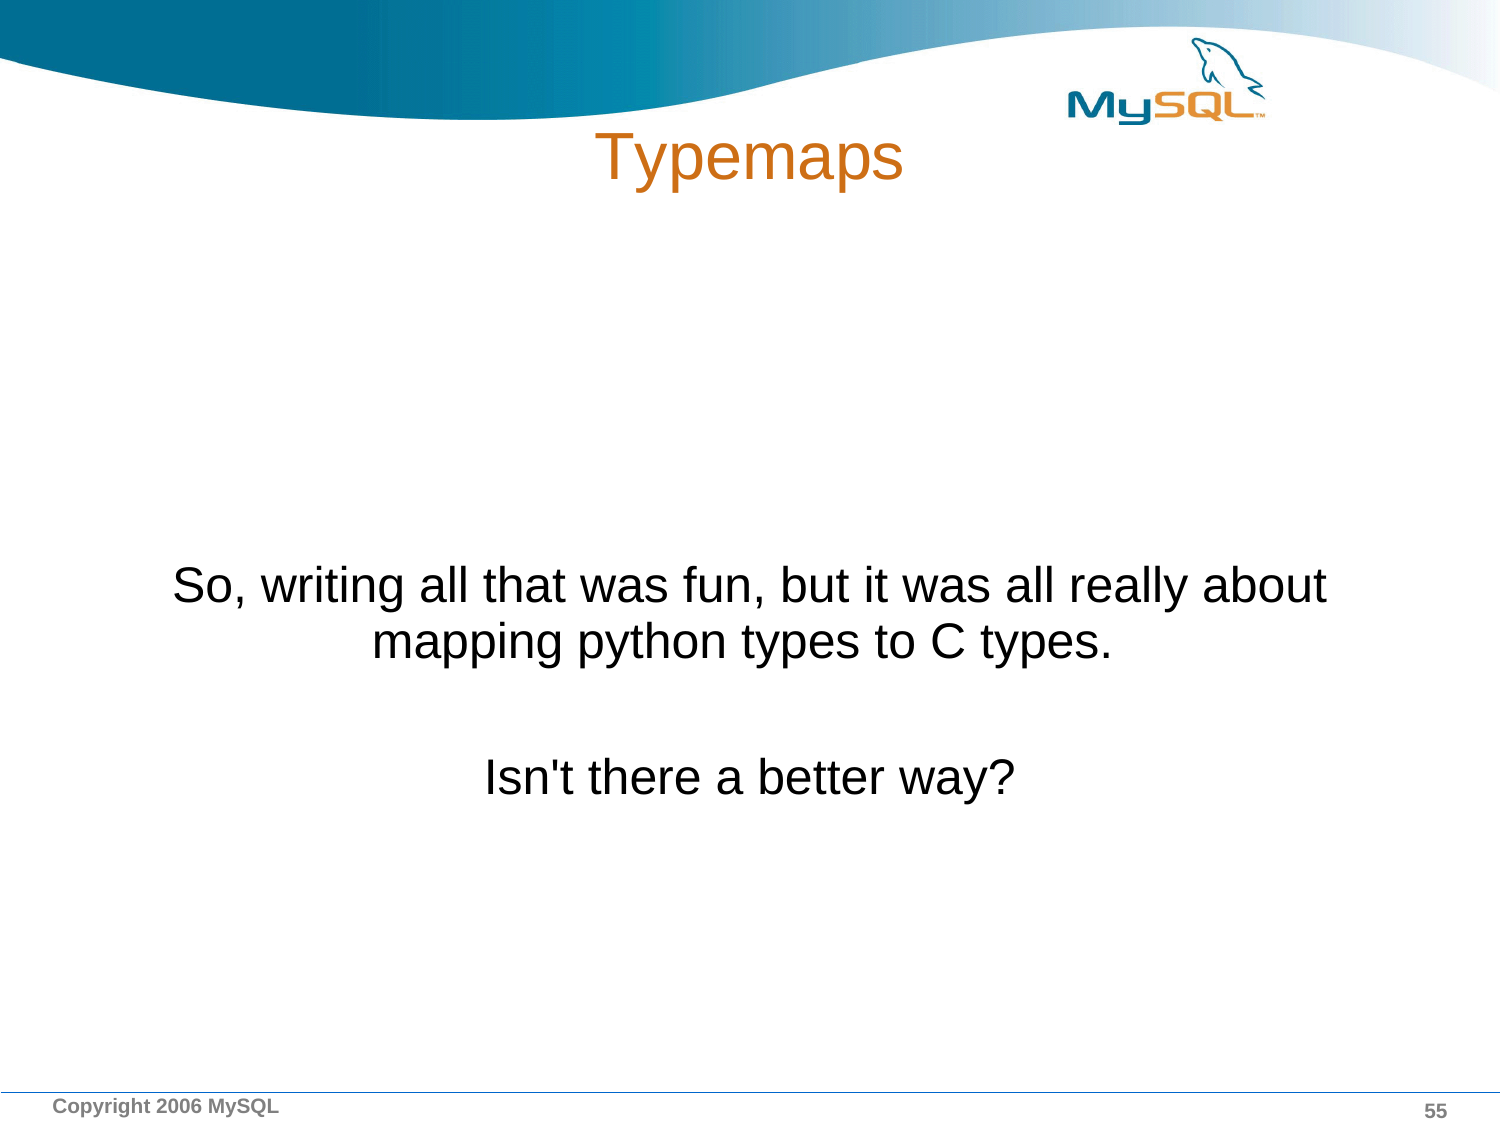

# Typemaps
So, writing all that was fun, but it was all really about mapping python types to C types.
Isn't there a better way?